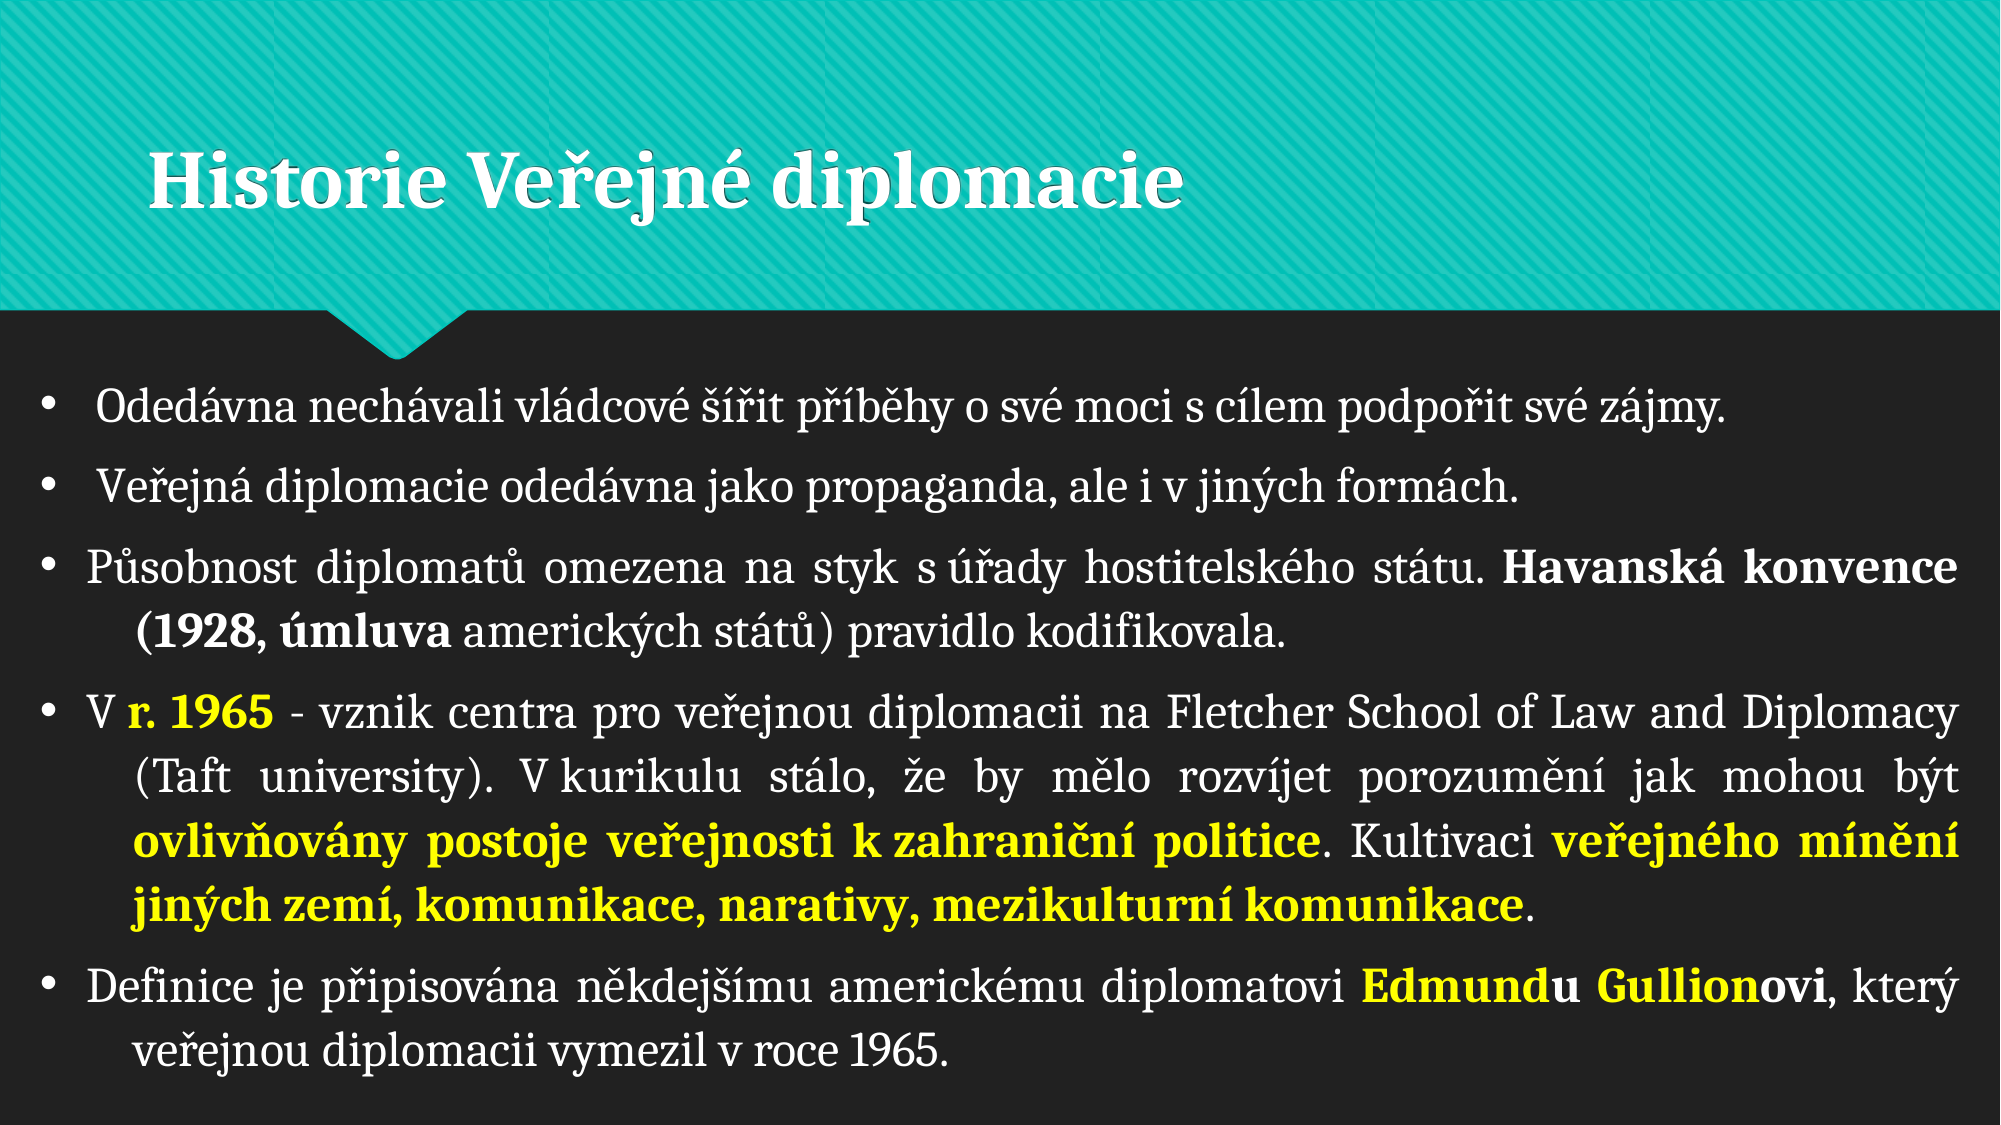

# Historie Veřejné diplomacie
Odedávna nechávali vládcové šířit příběhy o své moci s cílem podpořit své zájmy.
Veřejná diplomacie odedávna jako propaganda, ale i v jiných formách.
Působnost diplomatů omezena na styk s úřady hostitelského státu. Havanská konvence (1928, úmluva amerických států) pravidlo kodifikovala.
V r. 1965 - vznik centra pro veřejnou diplomacii na Fletcher School of Law and Diplomacy (Taft university). V kurikulu stálo, že by mělo rozvíjet porozumění jak mohou být ovlivňovány postoje veřejnosti k zahraniční politice. Kultivaci veřejného mínění jiných zemí, komunikace, narativy, mezikulturní komunikace.
Definice je připisována někdejšímu americkému diplomatovi Edmundu Gullionovi, který veřejnou diplomacii vymezil v roce 1965.